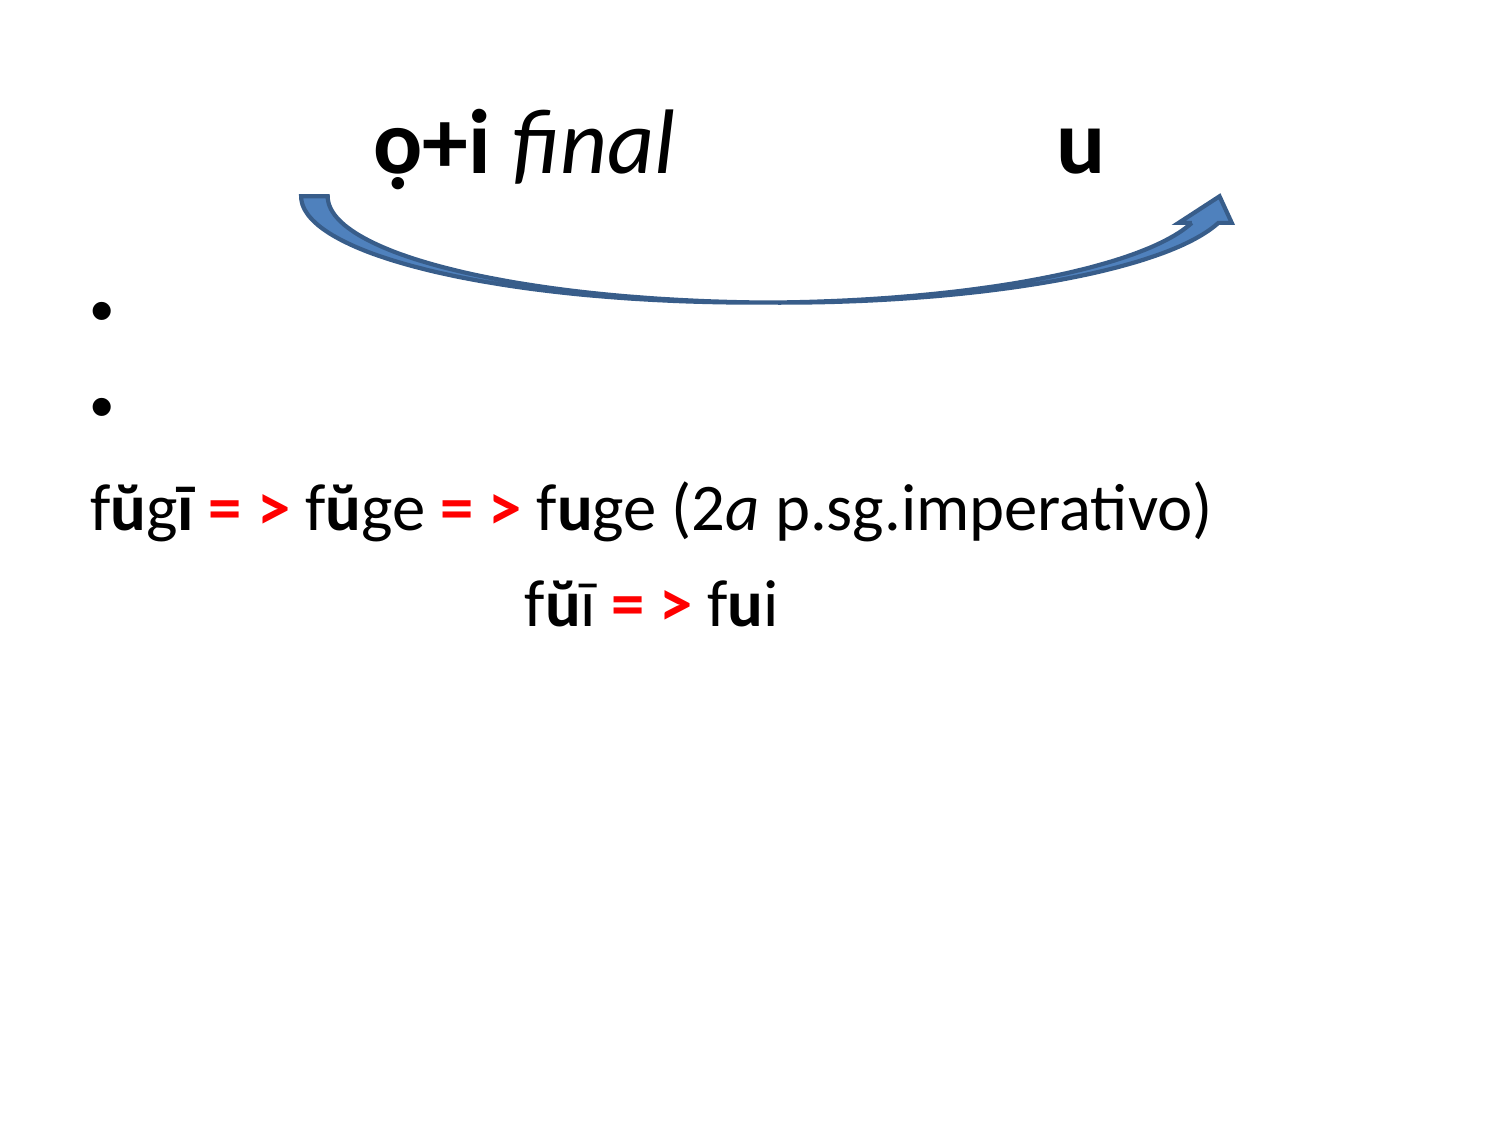

# ọ+i final	 		 	 u
fŭgī = > fŭge = > fuge (2a p.sg.imperativo)
fŭī = > fui